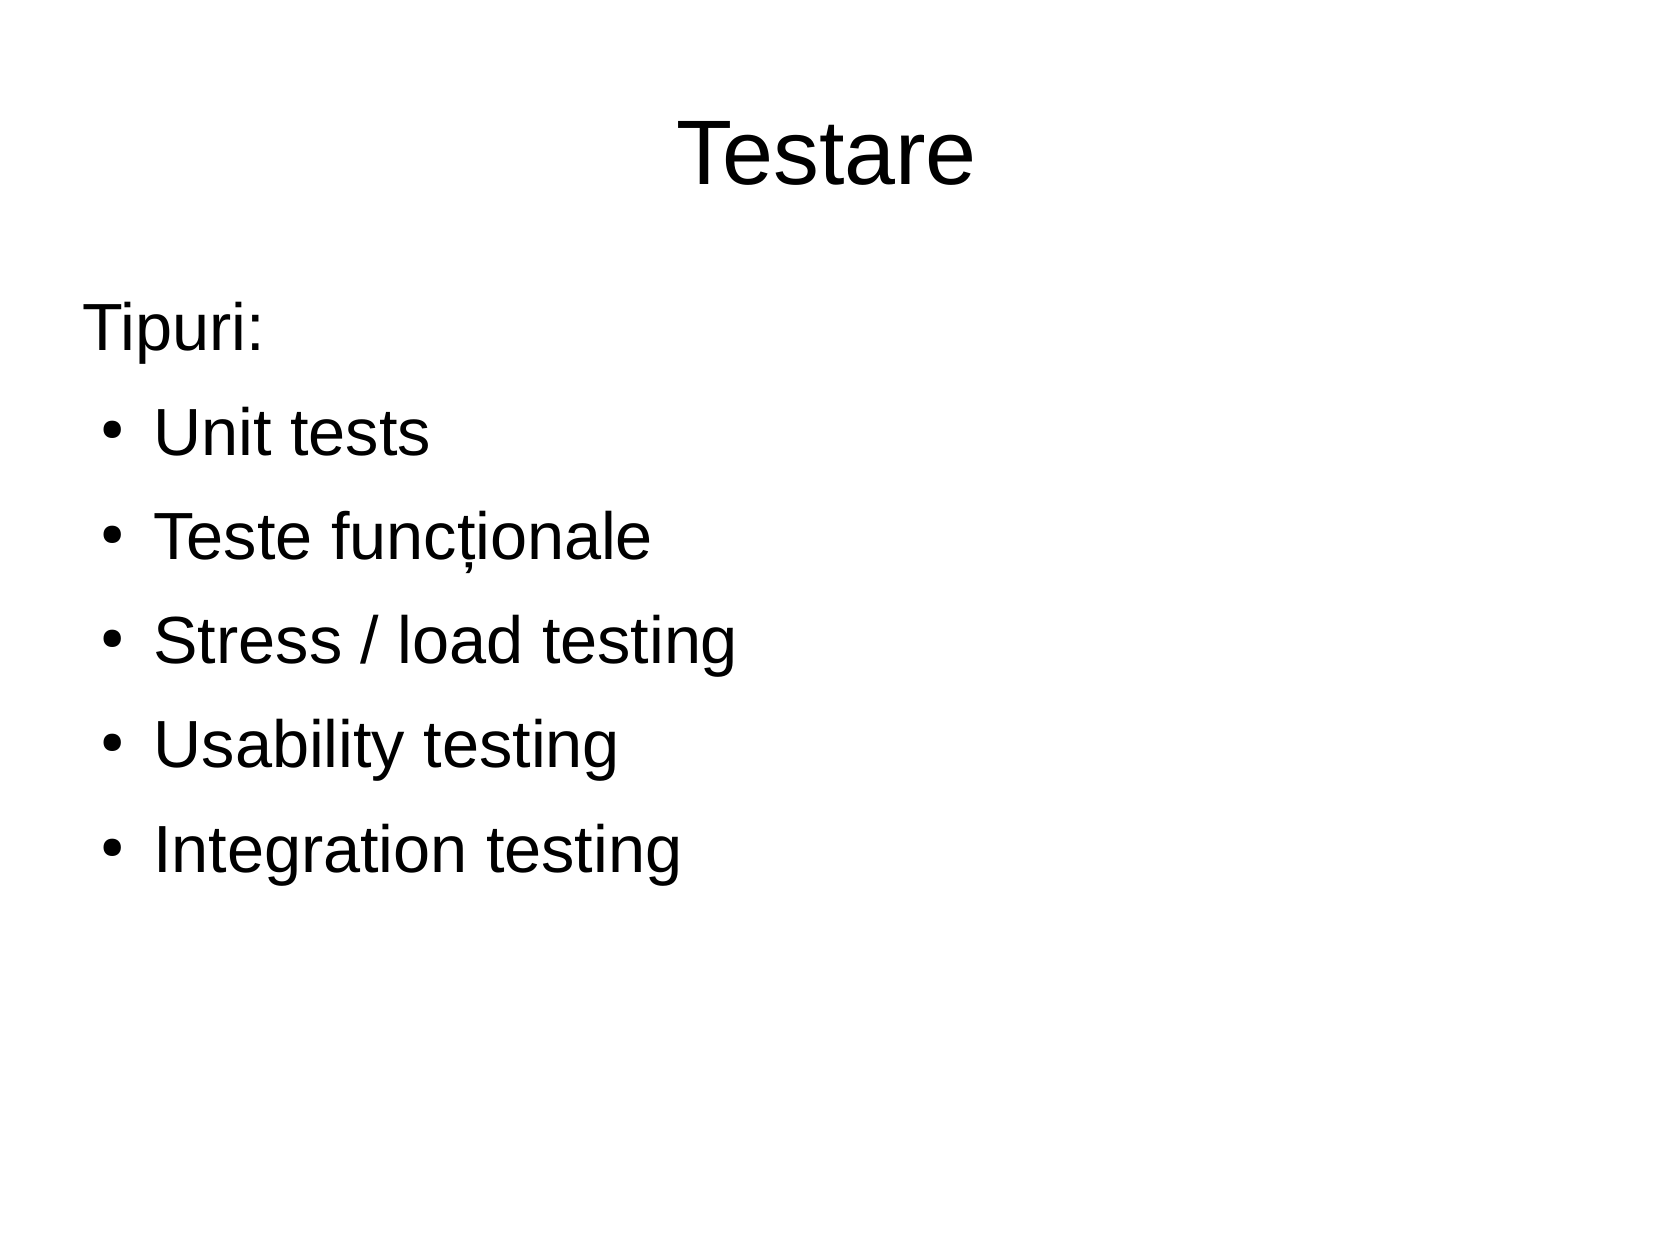

# Testare
Tipuri:
Unit tests
Teste funcționale
Stress / load testing
Usability testing
Integration testing